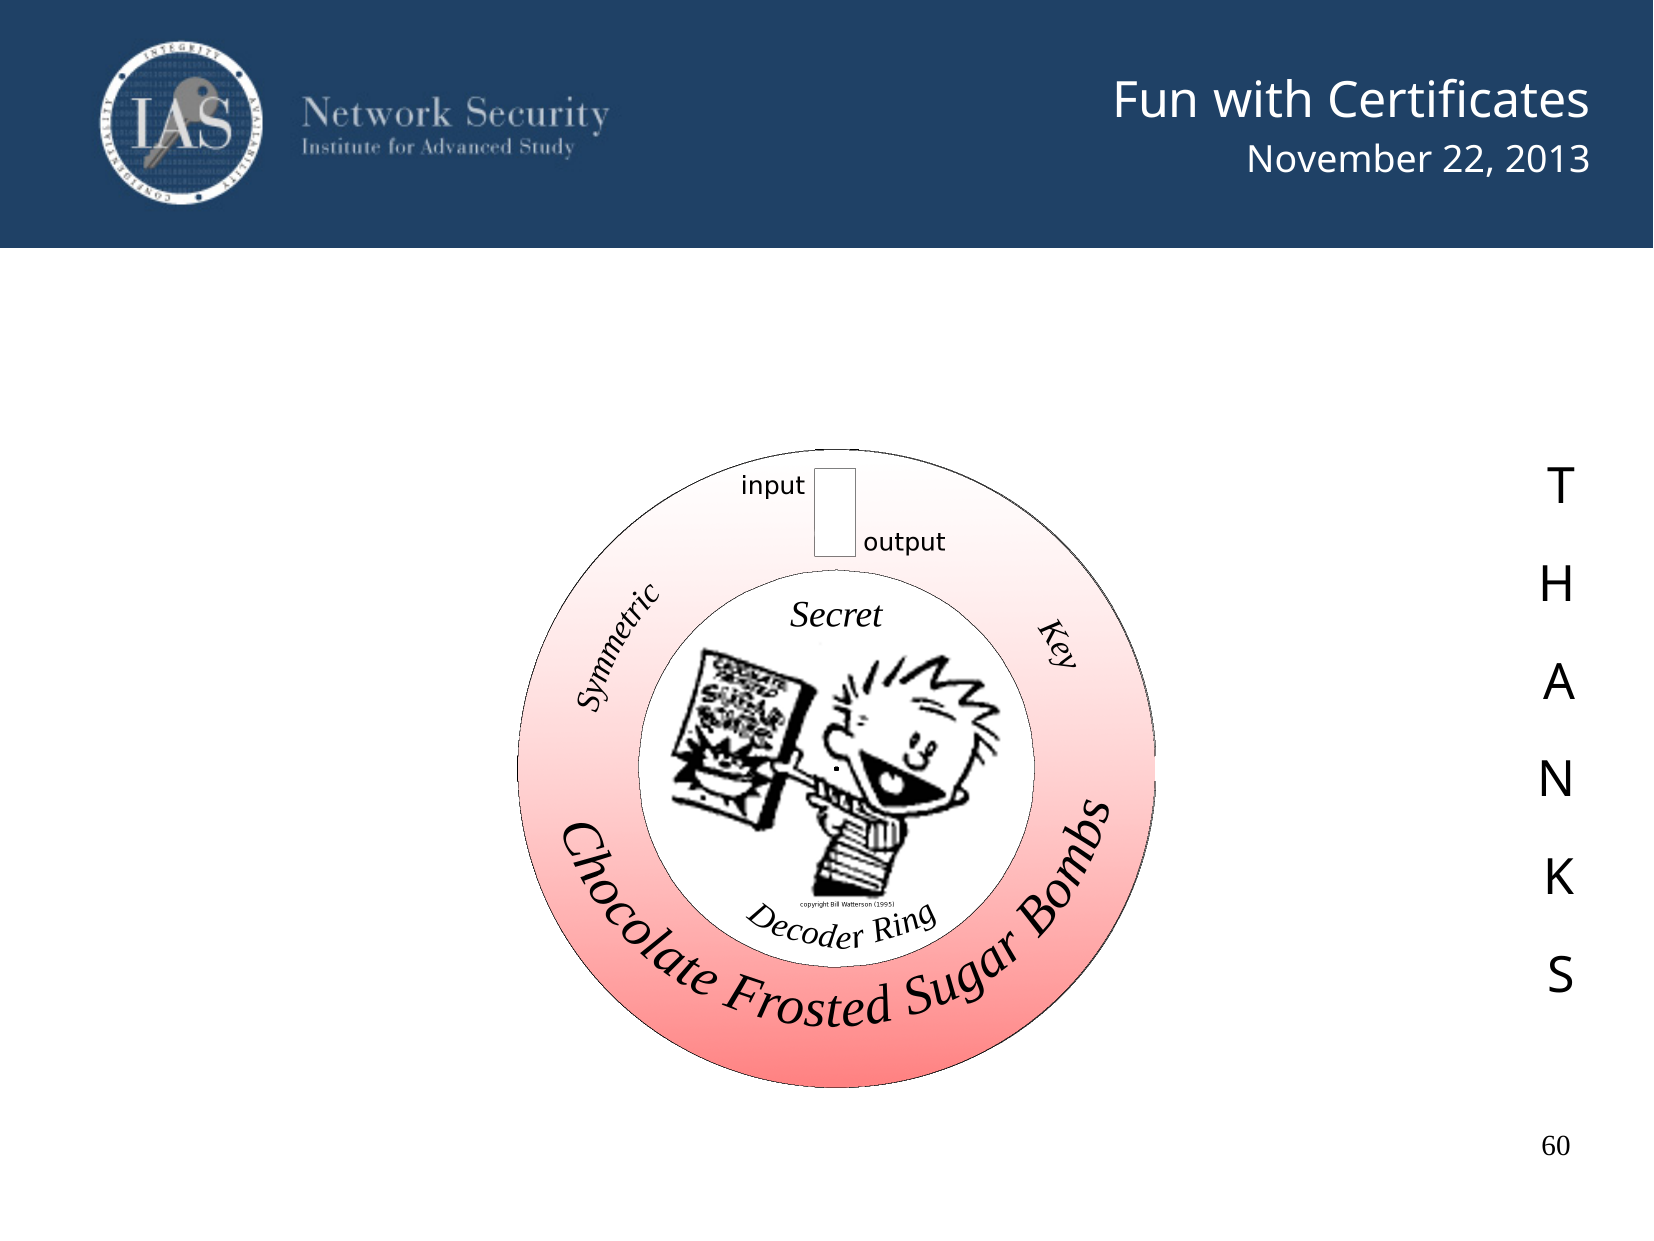

# T
H
A
N
K
S
60